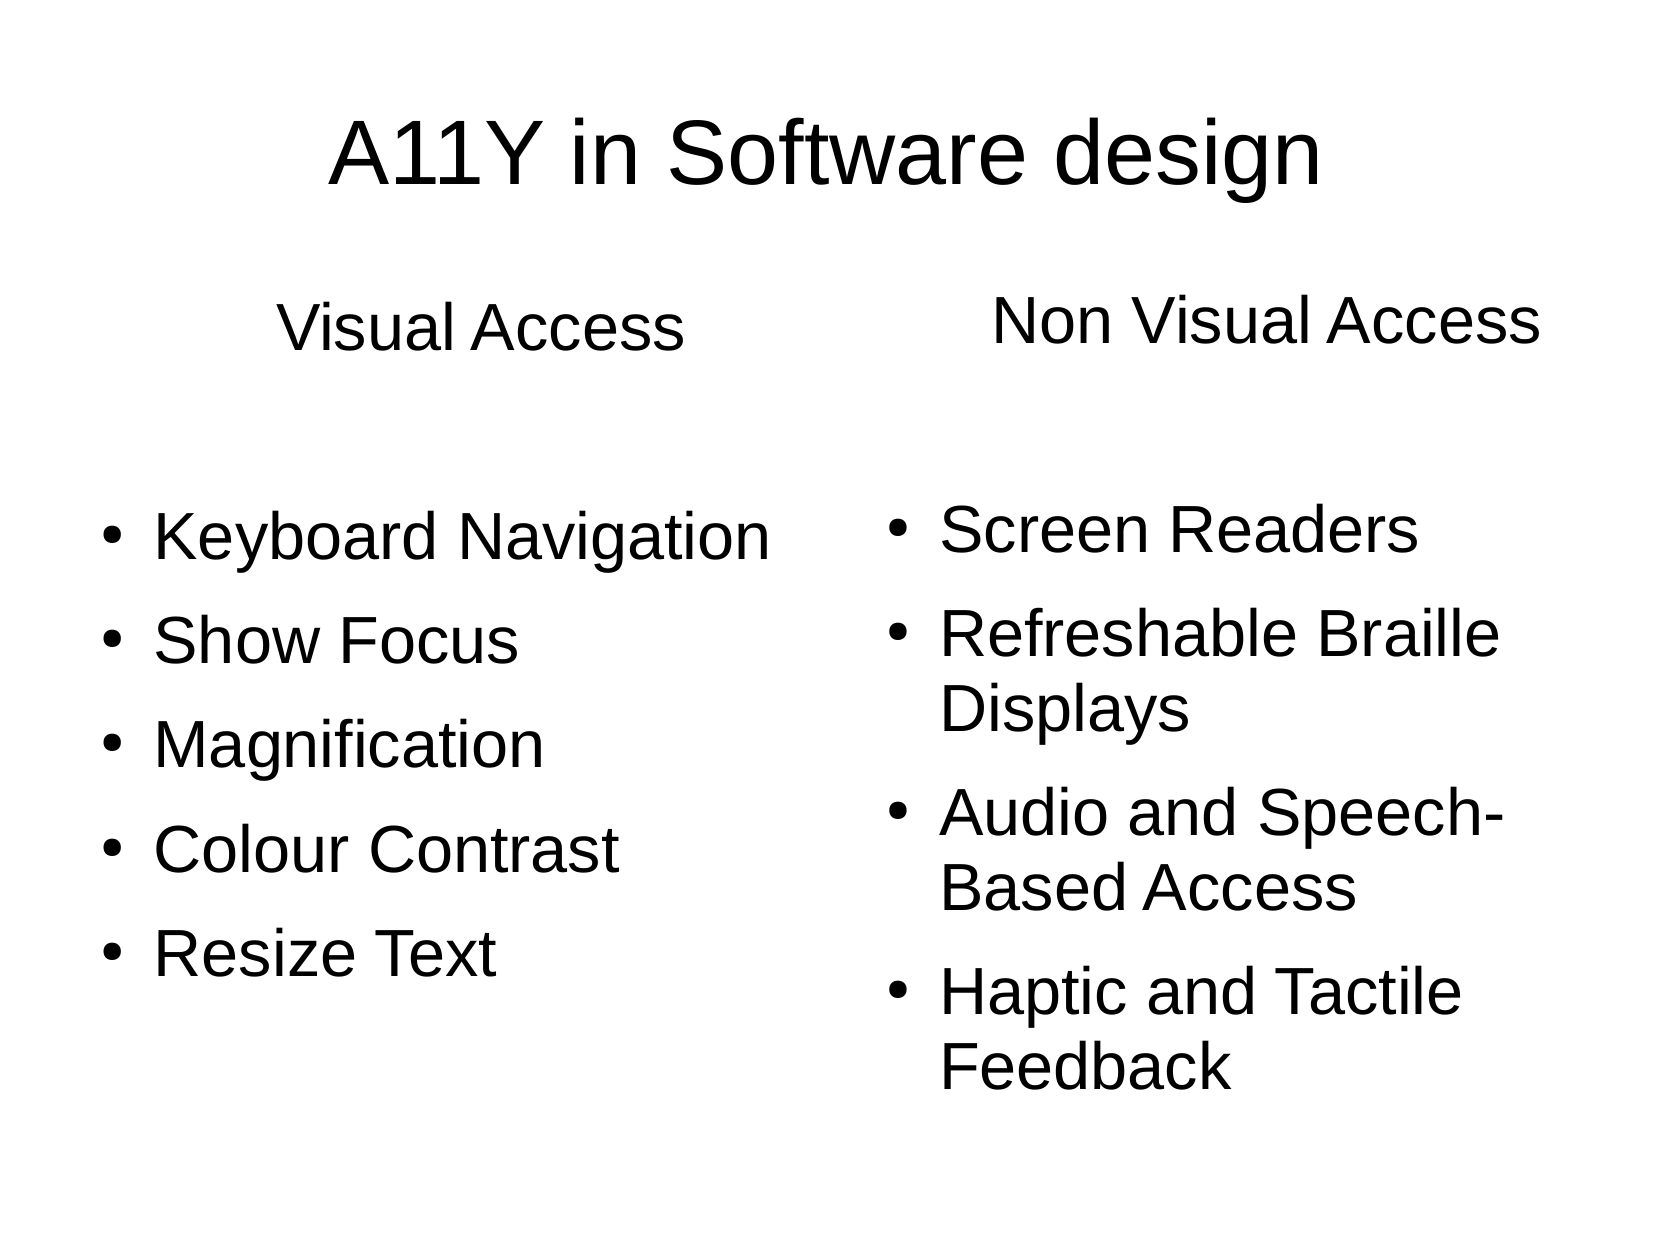

# A11Y in Software design
Non Visual Access
Screen Readers
Refreshable Braille Displays
Audio and Speech-Based Access
Haptic and Tactile Feedback
Visual Access
Keyboard Navigation
Show Focus
Magnification
Colour Contrast
Resize Text